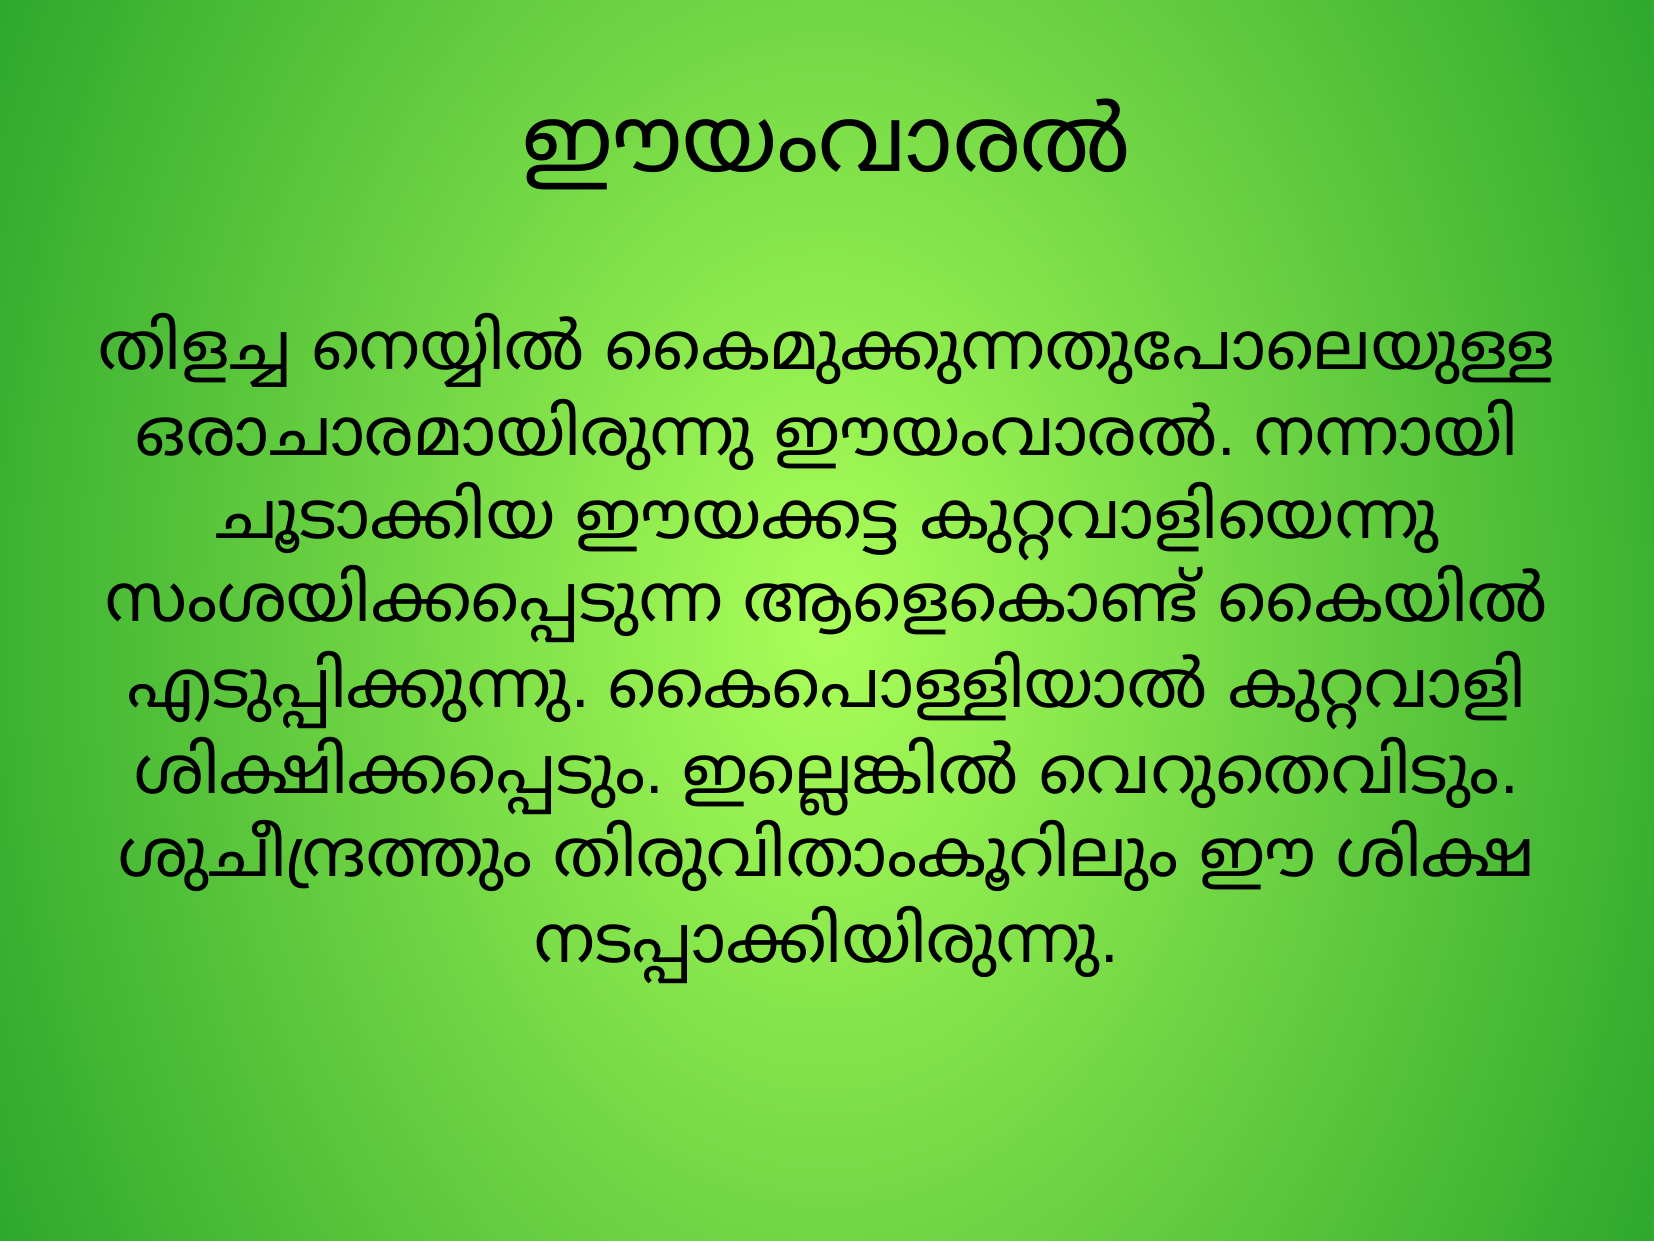

# ഈയംവാരൽ
തിളച്ച നെയ്യിൽ കൈമുക്കുന്നതുപോലെയുള്ള ഒരാചാരമായിരുന്നു ഈയംവാരൽ. നന്നായി ചൂടാക്കിയ ഈയക്കട്ട കുറ്റവാളിയെന്നു സംശയിക്കപ്പെടുന്ന ആളെകൊണ്ട് കൈയിൽ എടുപ്പിക്കുന്നു. കൈപൊള്ളിയാൽ കുറ്റവാളി ശിക്ഷിക്കപ്പെടും. ഇല്ലെങ്കിൽ വെറുതെവിടും. ശുചീന്ദ്രത്തും തിരുവിതാംകൂറിലും‍ ഈ ശിക്ഷ നടപ്പാക്കിയിരുന്നു.